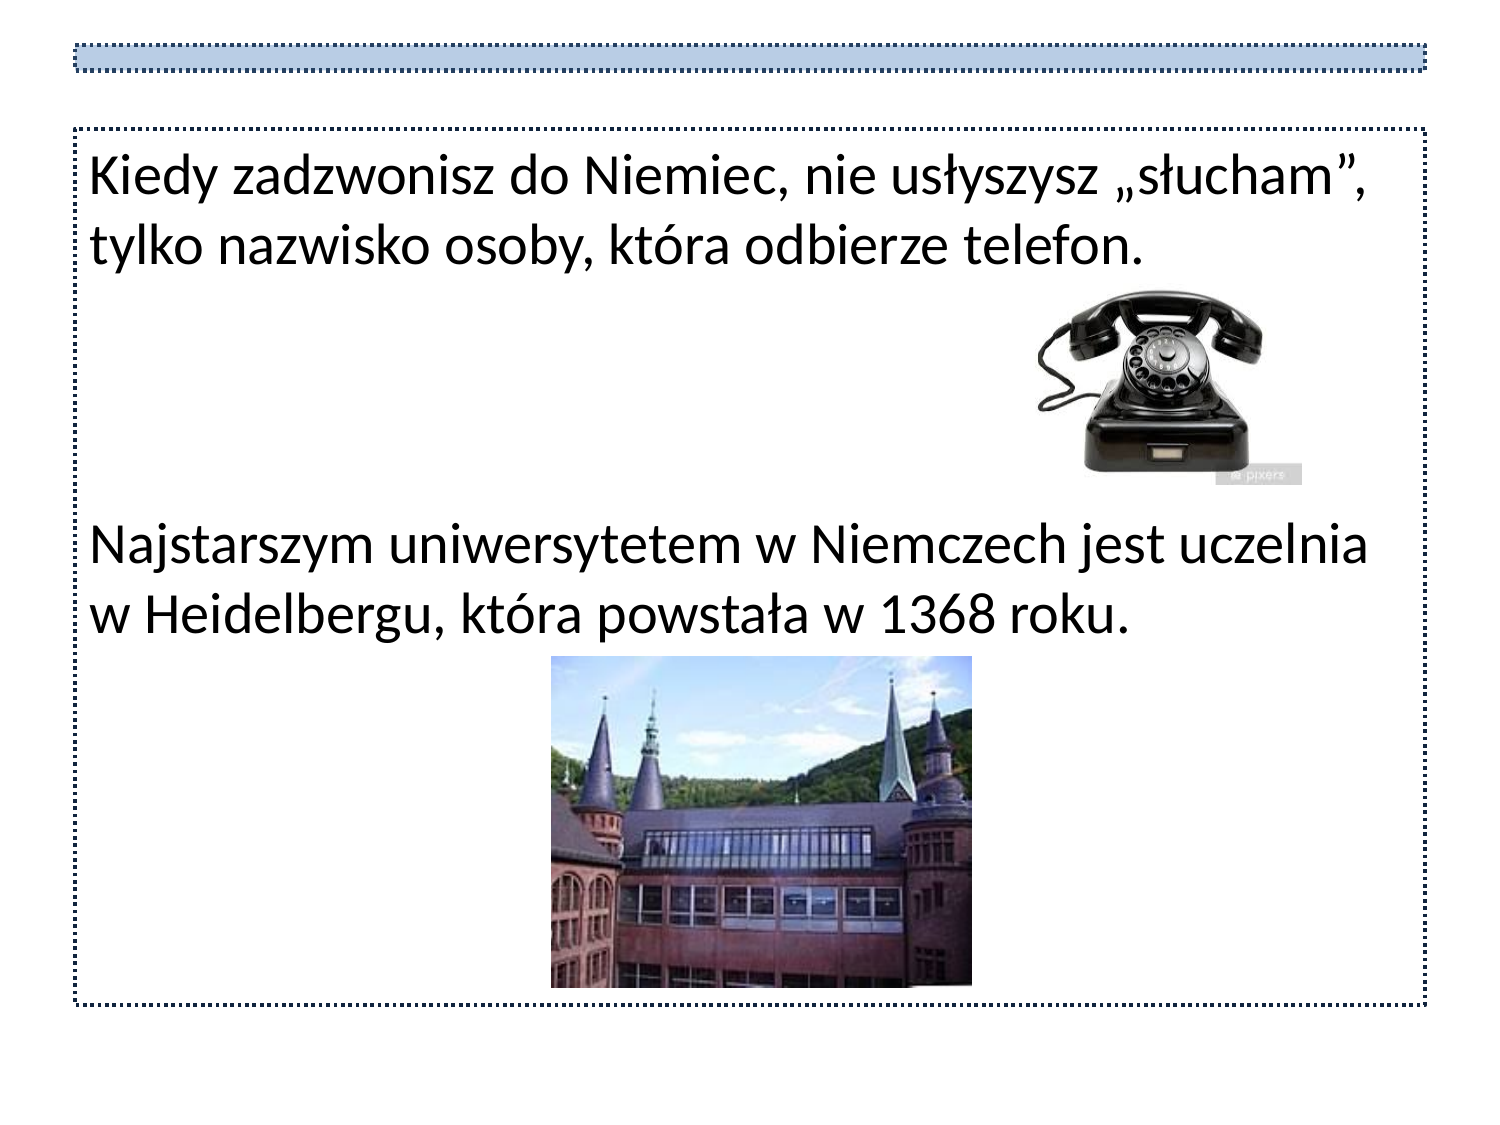

#
Kiedy zadzwonisz do Niemiec, nie usłyszysz „słucham”, tylko nazwisko osoby, która odbierze telefon.
Najstarszym uniwersytetem w Niemczech jest uczelnia w Heidelbergu, która powstała w 1368 roku.